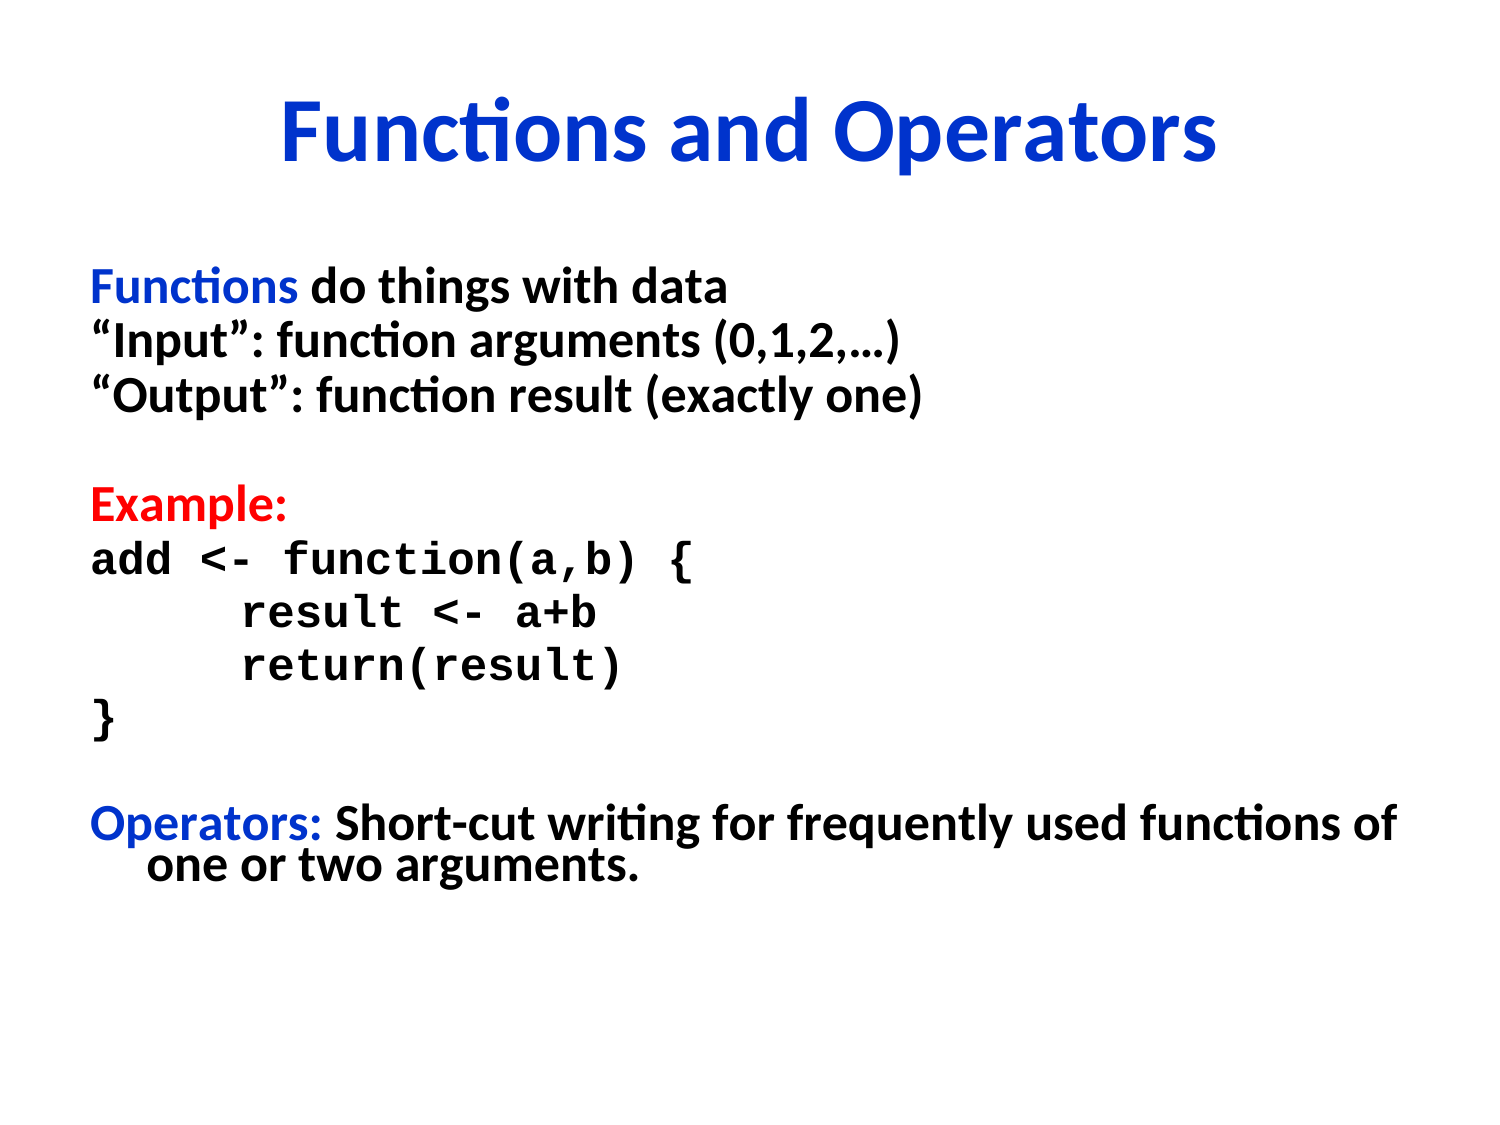

# Functions and Operators
Functions do things with data
“Input”: function arguments (0,1,2,…)
“Output”: function result (exactly one)
Example:
add <- function(a,b) {
	result <- a+b
 	return(result)
}
Operators: Short-cut writing for frequently used functions of one or two arguments.